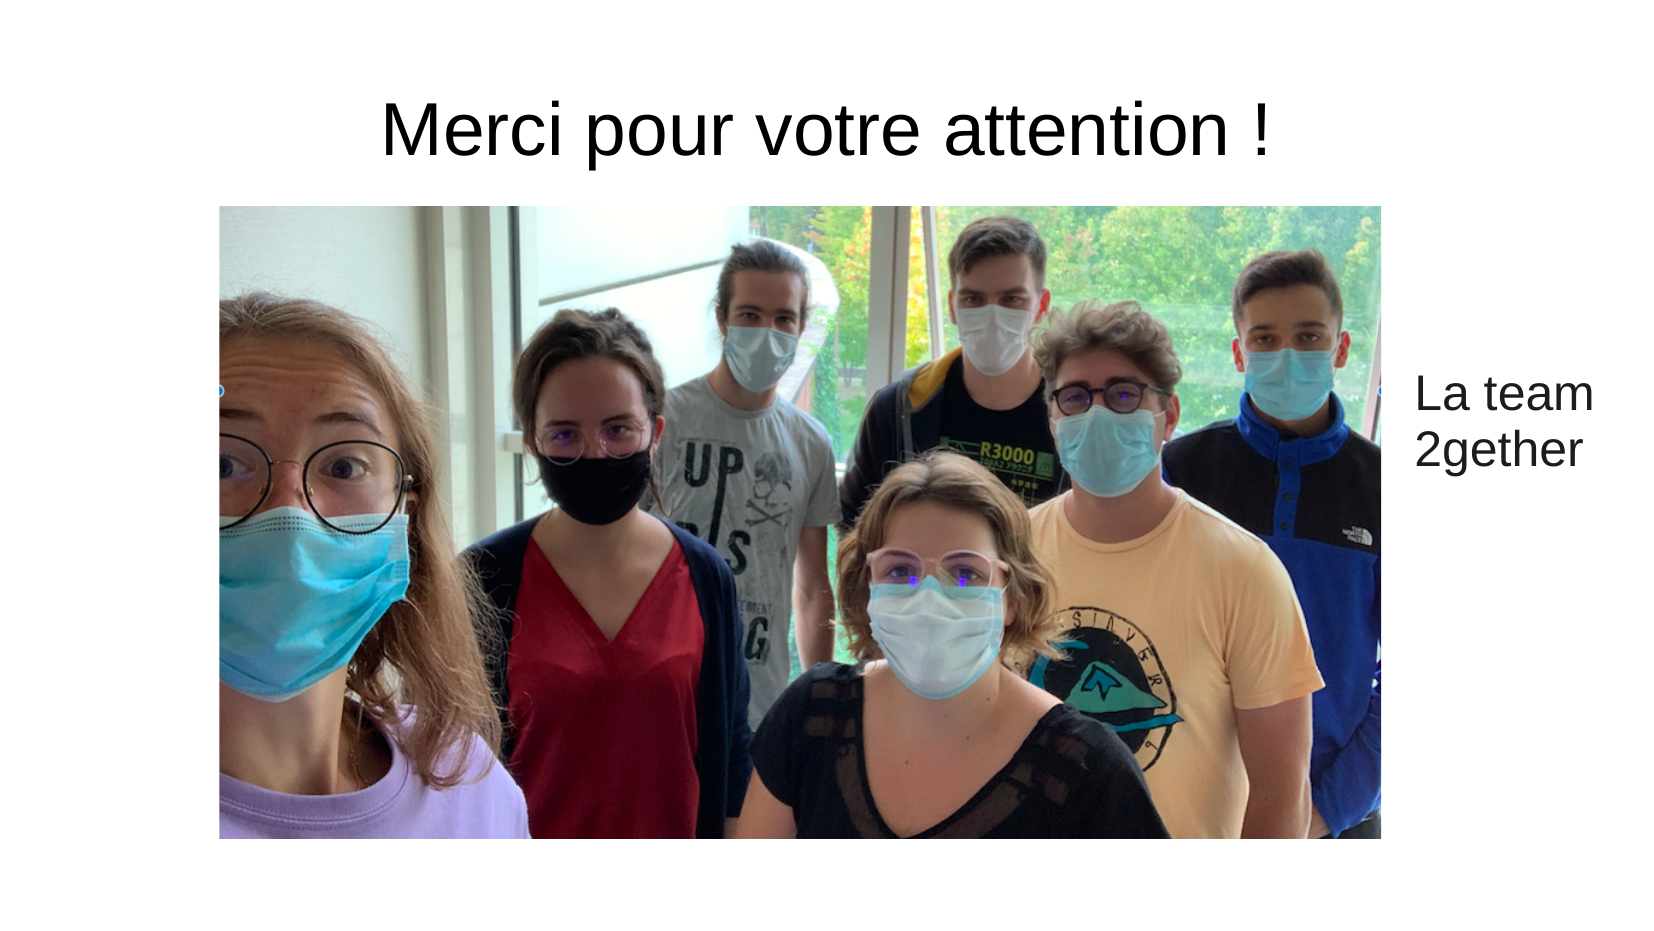

# Merci pour votre attention !
La team
2gether